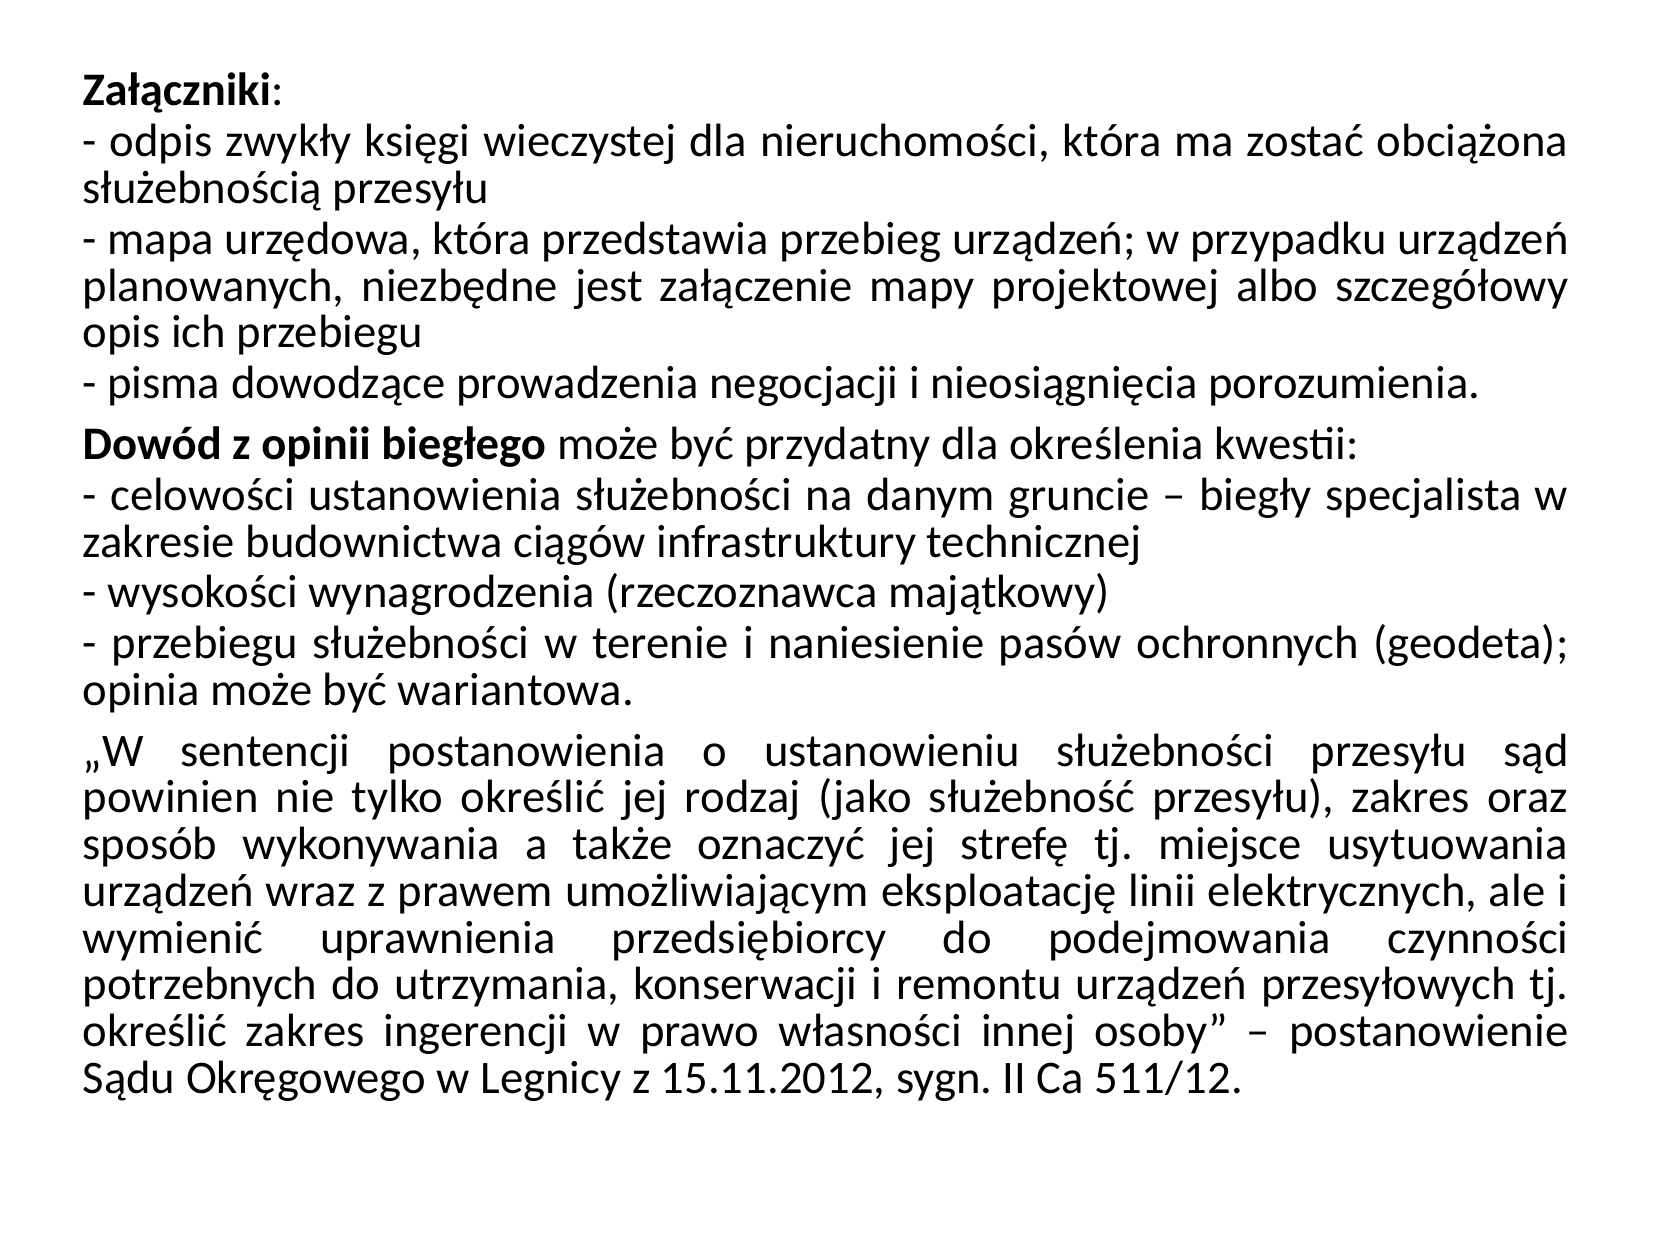

#
Załączniki:
- odpis zwykły księgi wieczystej dla nieruchomości, która ma zostać obciążona służebnością przesyłu
- mapa urzędowa, która przedstawia przebieg urządzeń; w przypadku urządzeń planowanych, niezbędne jest załączenie mapy projektowej albo szczegółowy opis ich przebiegu
- pisma dowodzące prowadzenia negocjacji i nieosiągnięcia porozumienia.
Dowód z opinii biegłego może być przydatny dla określenia kwestii:
- celowości ustanowienia służebności na danym gruncie – biegły specjalista w zakresie budownictwa ciągów infrastruktury technicznej
- wysokości wynagrodzenia (rzeczoznawca majątkowy)
- przebiegu służebności w terenie i naniesienie pasów ochronnych (geodeta); opinia może być wariantowa.
„W sentencji postanowienia o ustanowieniu służebności przesyłu sąd powinien nie tylko określić jej rodzaj (jako służebność przesyłu), zakres oraz sposób wykonywania a także oznaczyć jej strefę tj. miejsce usytuowania urządzeń wraz z prawem umożliwiającym eksploatację linii elektrycznych, ale i wymienić uprawnienia przedsiębiorcy do podejmowania czynności potrzebnych do utrzymania, konserwacji i remontu urządzeń przesyłowych tj. określić zakres ingerencji w prawo własności innej osoby” – postanowienie Sądu Okręgowego w Legnicy z 15.11.2012, sygn. II Ca 511/12.